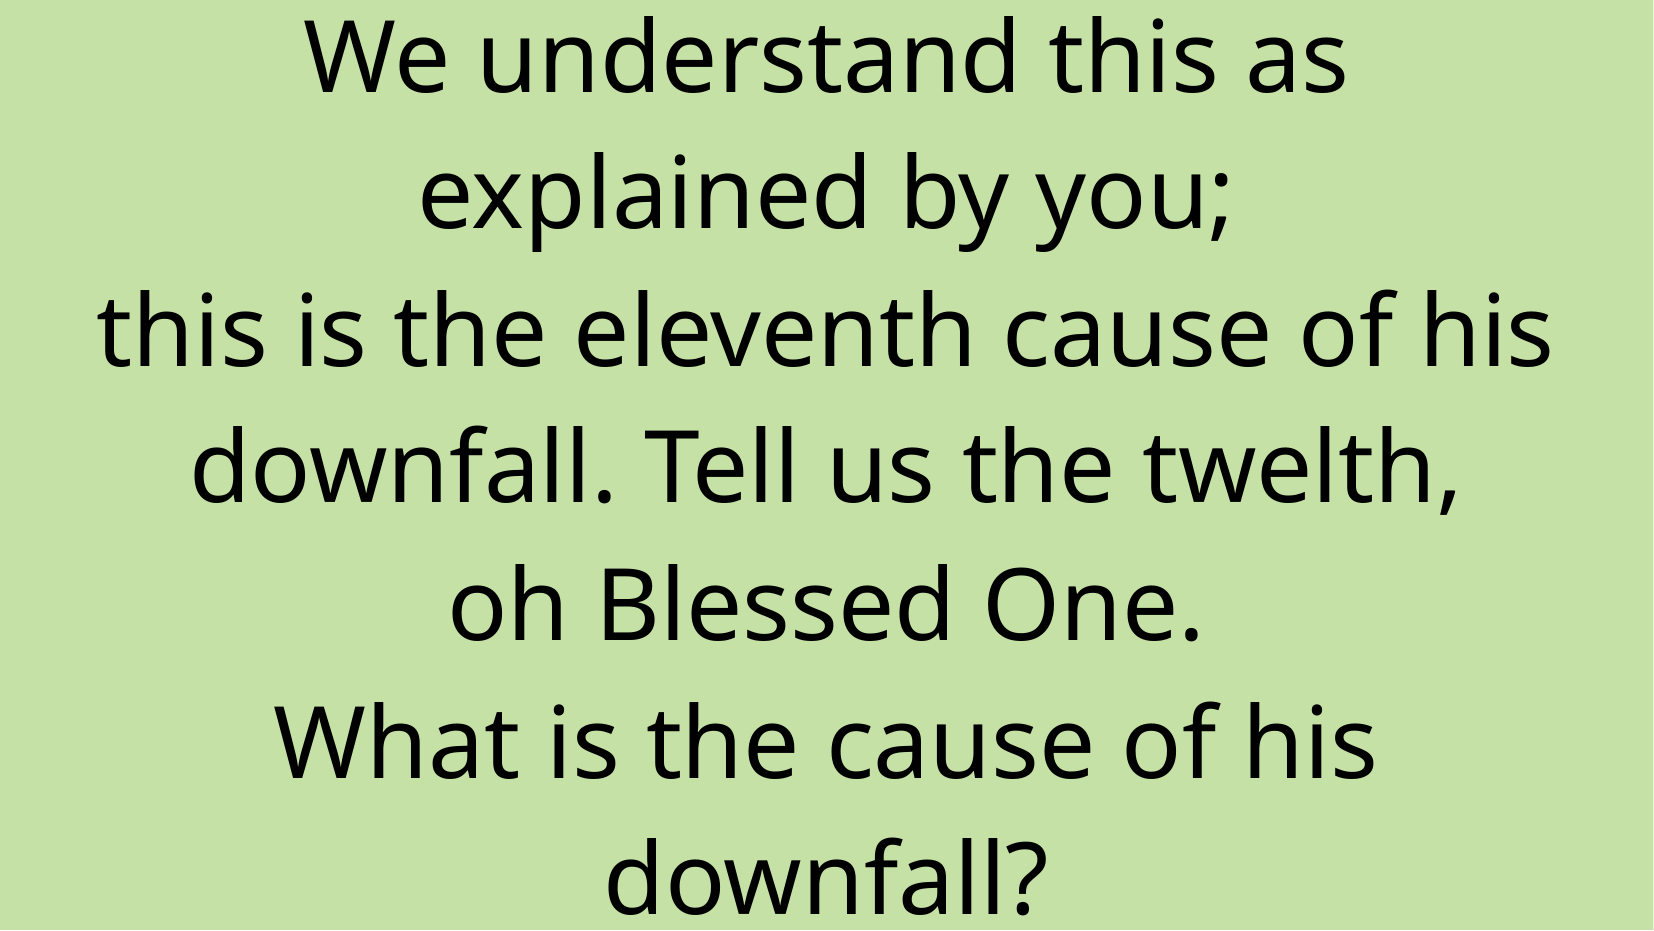

# We understand this as explained by you;
this is the eleventh cause of his downfall. Tell us the twelth,
oh Blessed One.
What is the cause of his downfall?